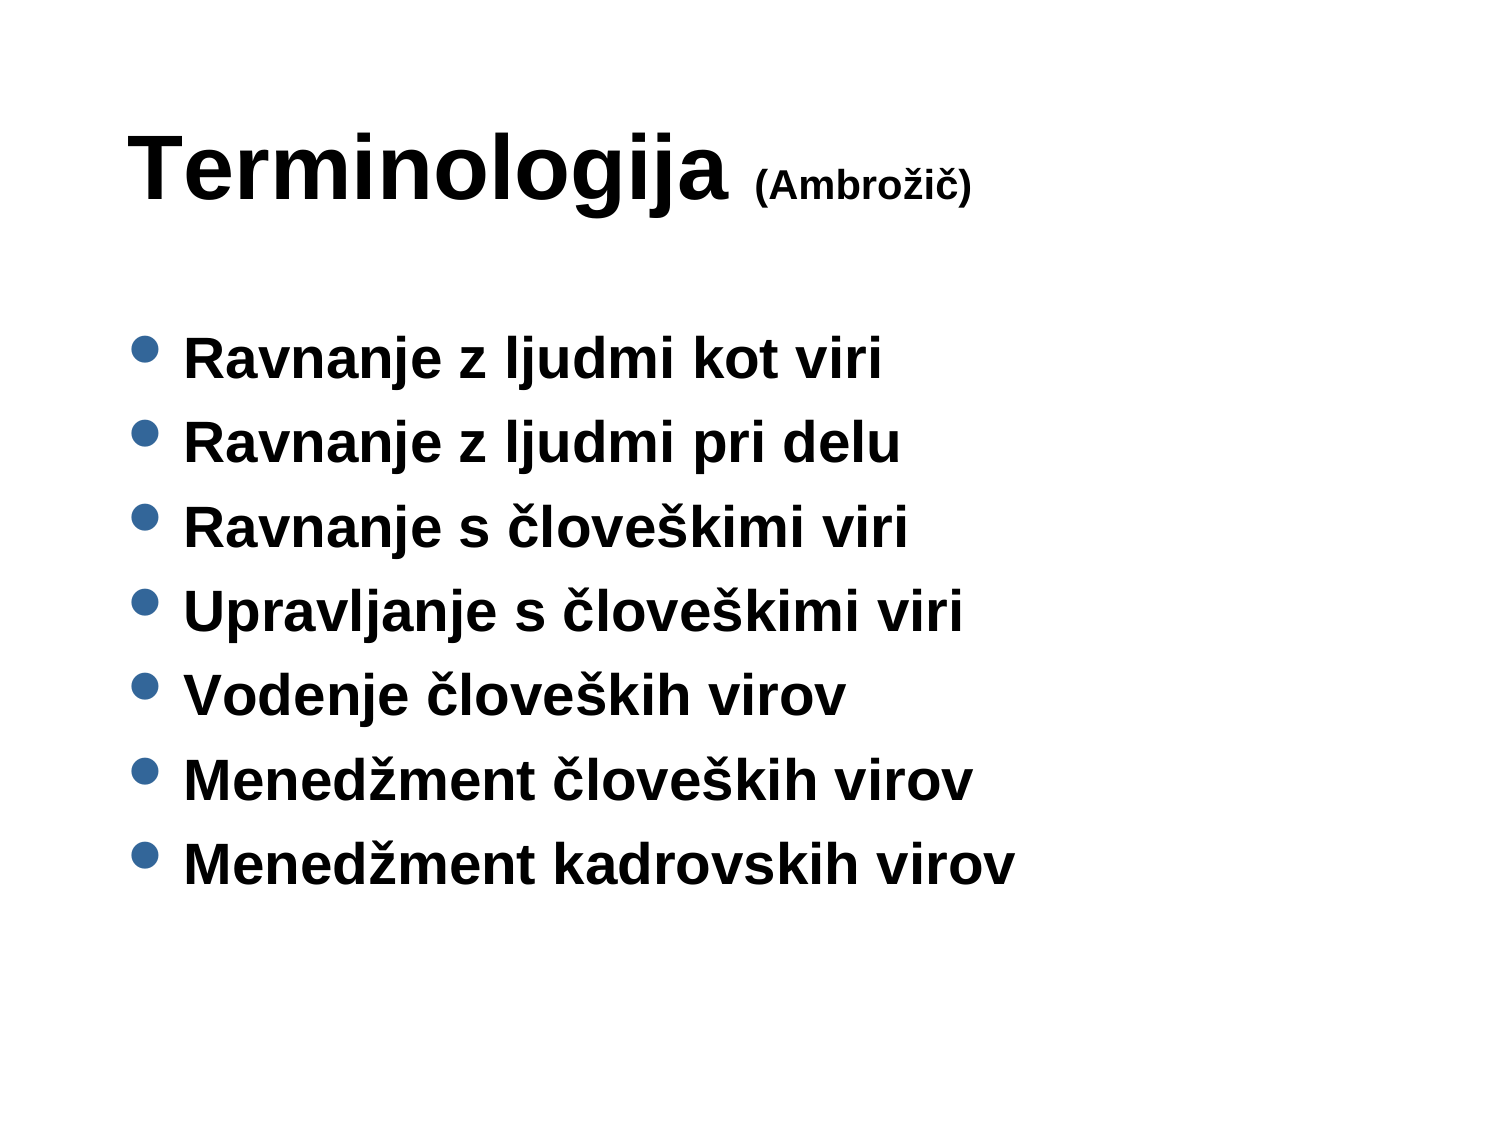

# Terminologija (Ambrožič)
Ravnanje z ljudmi kot viri
Ravnanje z ljudmi pri delu
Ravnanje s človeškimi viri
Upravljanje s človeškimi viri
Vodenje človeških virov
Menedžment človeških virov
Menedžment kadrovskih virov kadrovskih virov
Primoz Juznic, BINK, FF, Univerza v Ljubljani